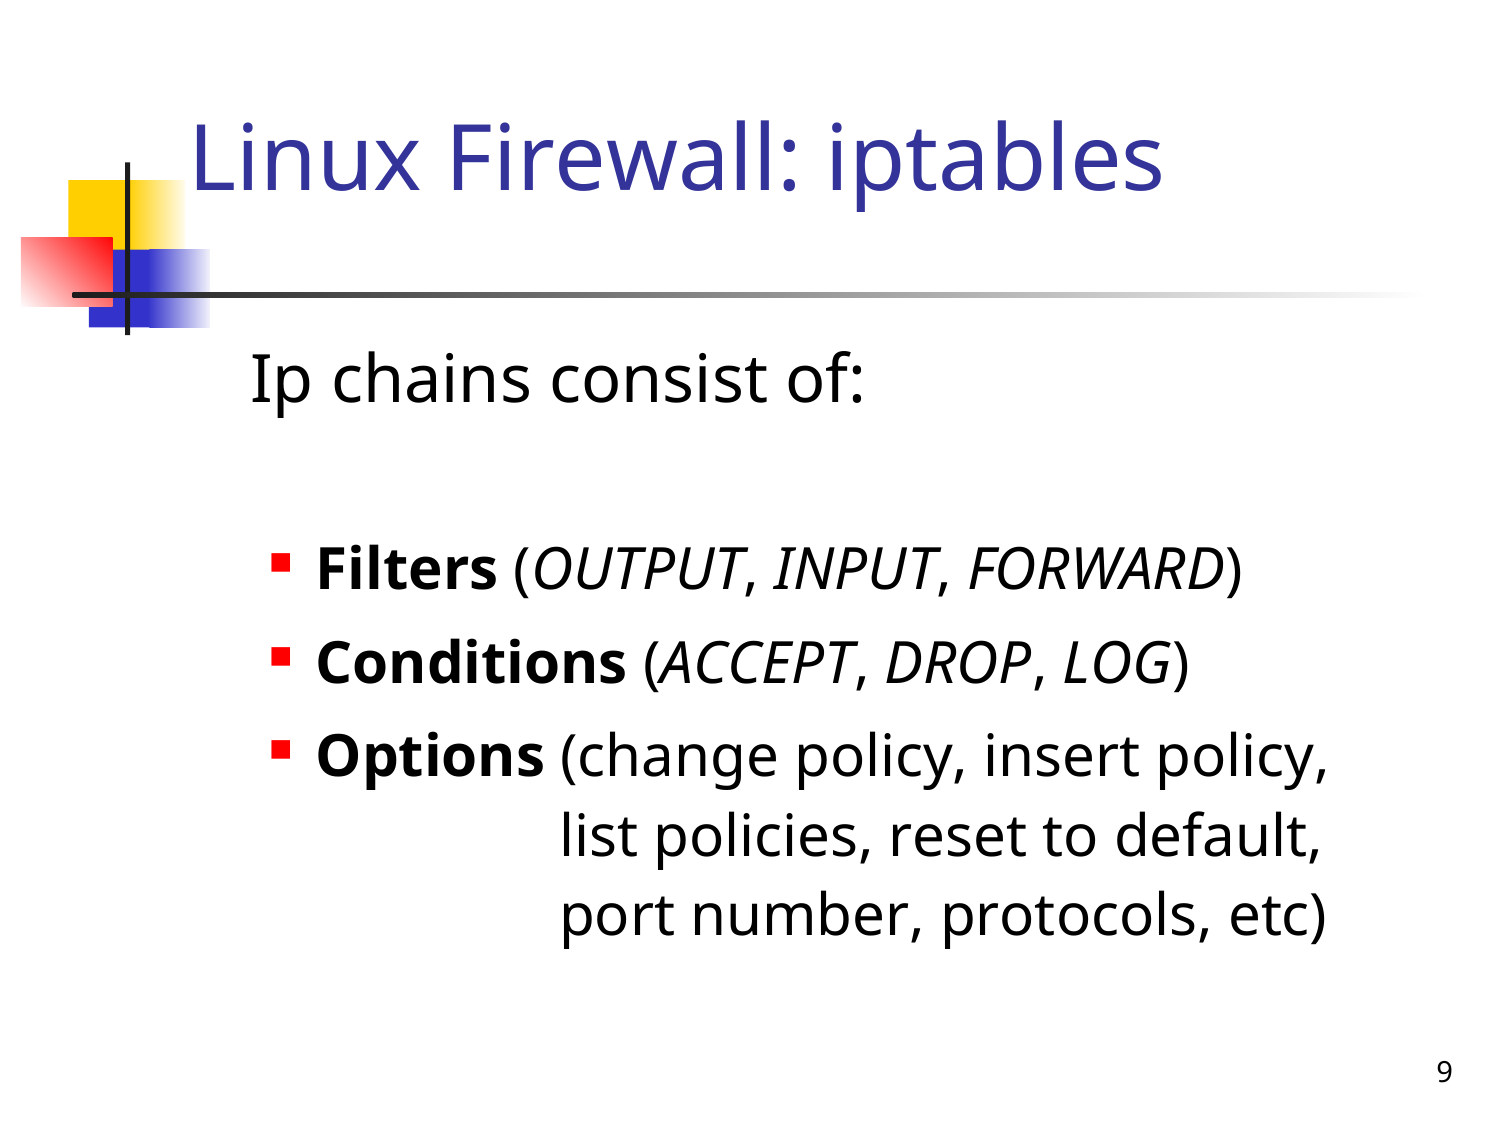

# Linux Firewall: iptables
Ip chains consist of:
Filters (OUTPUT, INPUT, FORWARD)
Conditions (ACCEPT, DROP, LOG)
Options (change policy, insert policy,
 list policies, reset to default,
 port number, protocols, etc)
9